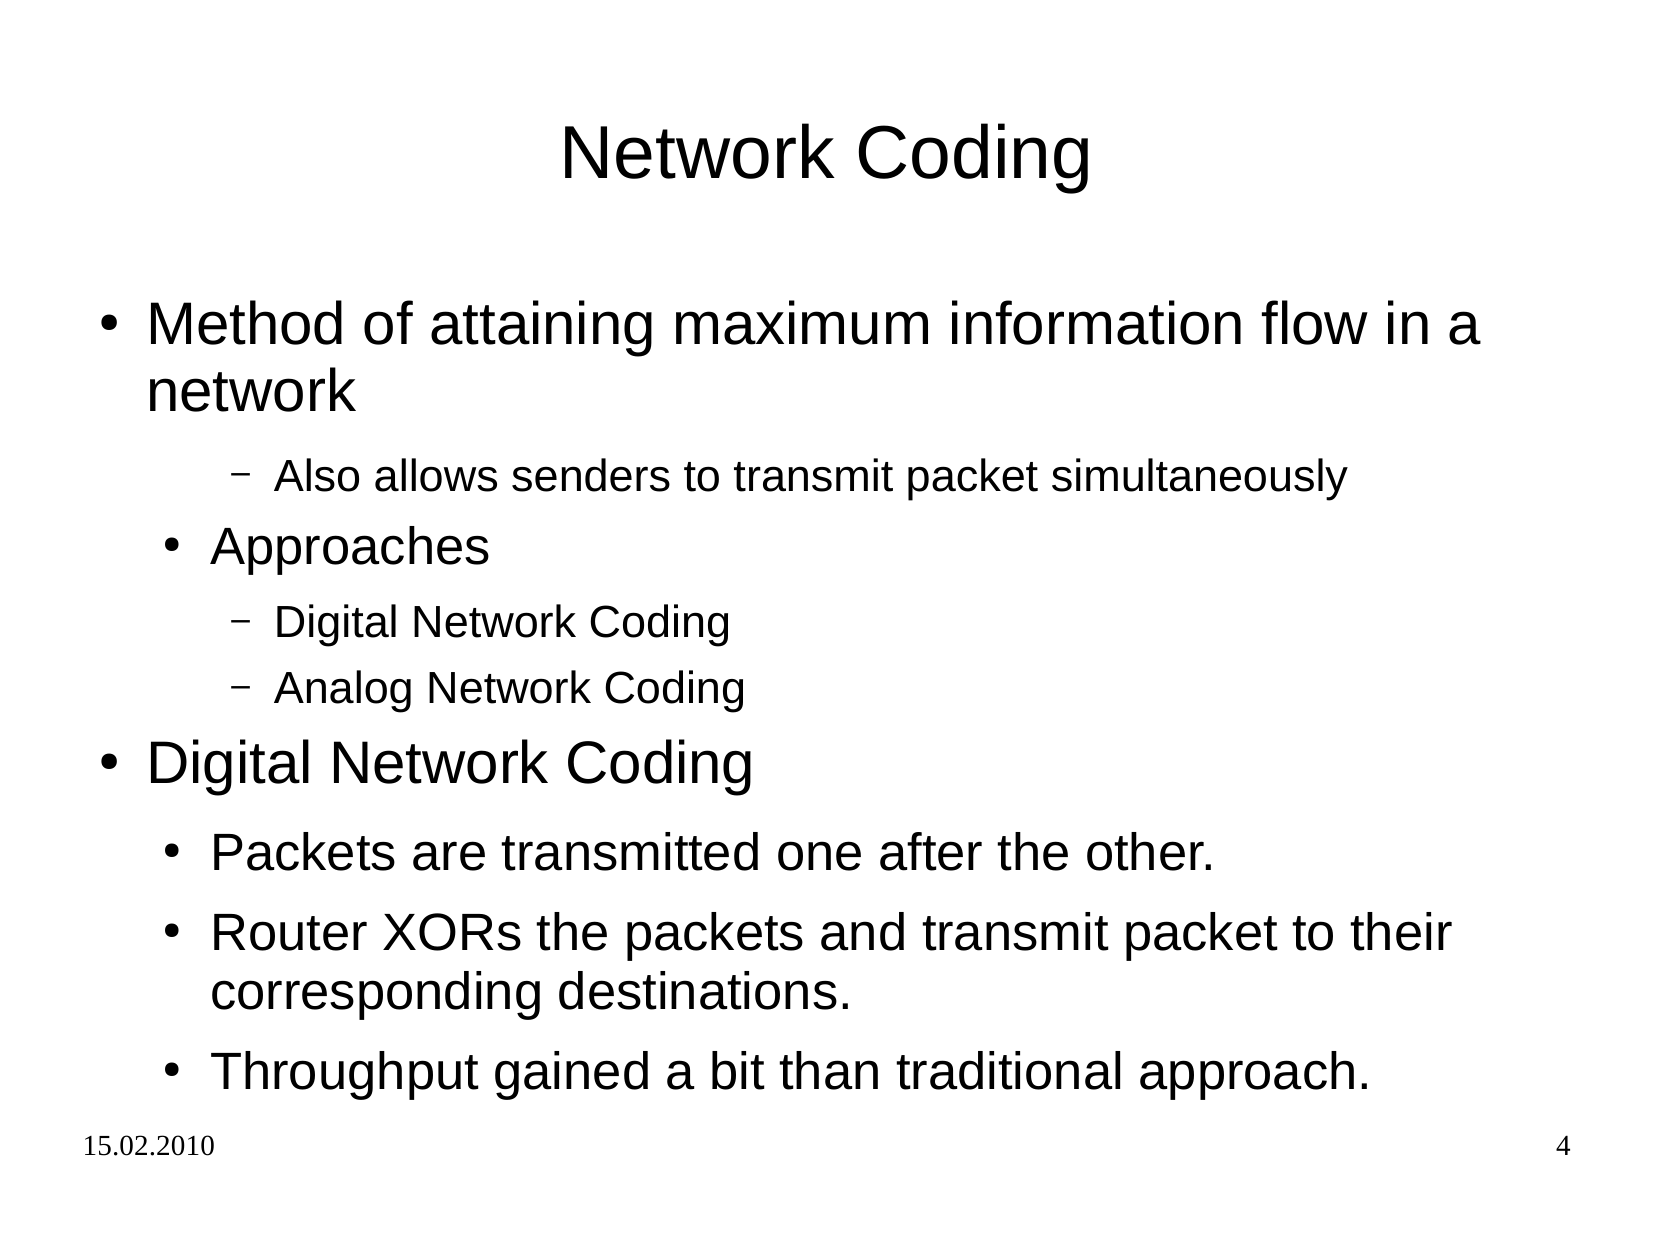

# Network Coding
Method of attaining maximum information flow in a network
Also allows senders to transmit packet simultaneously
Approaches
Digital Network Coding
Analog Network Coding
Digital Network Coding
Packets are transmitted one after the other.
Router XORs the packets and transmit packet to their corresponding destinations.
Throughput gained a bit than traditional approach.
15.02.2010
4